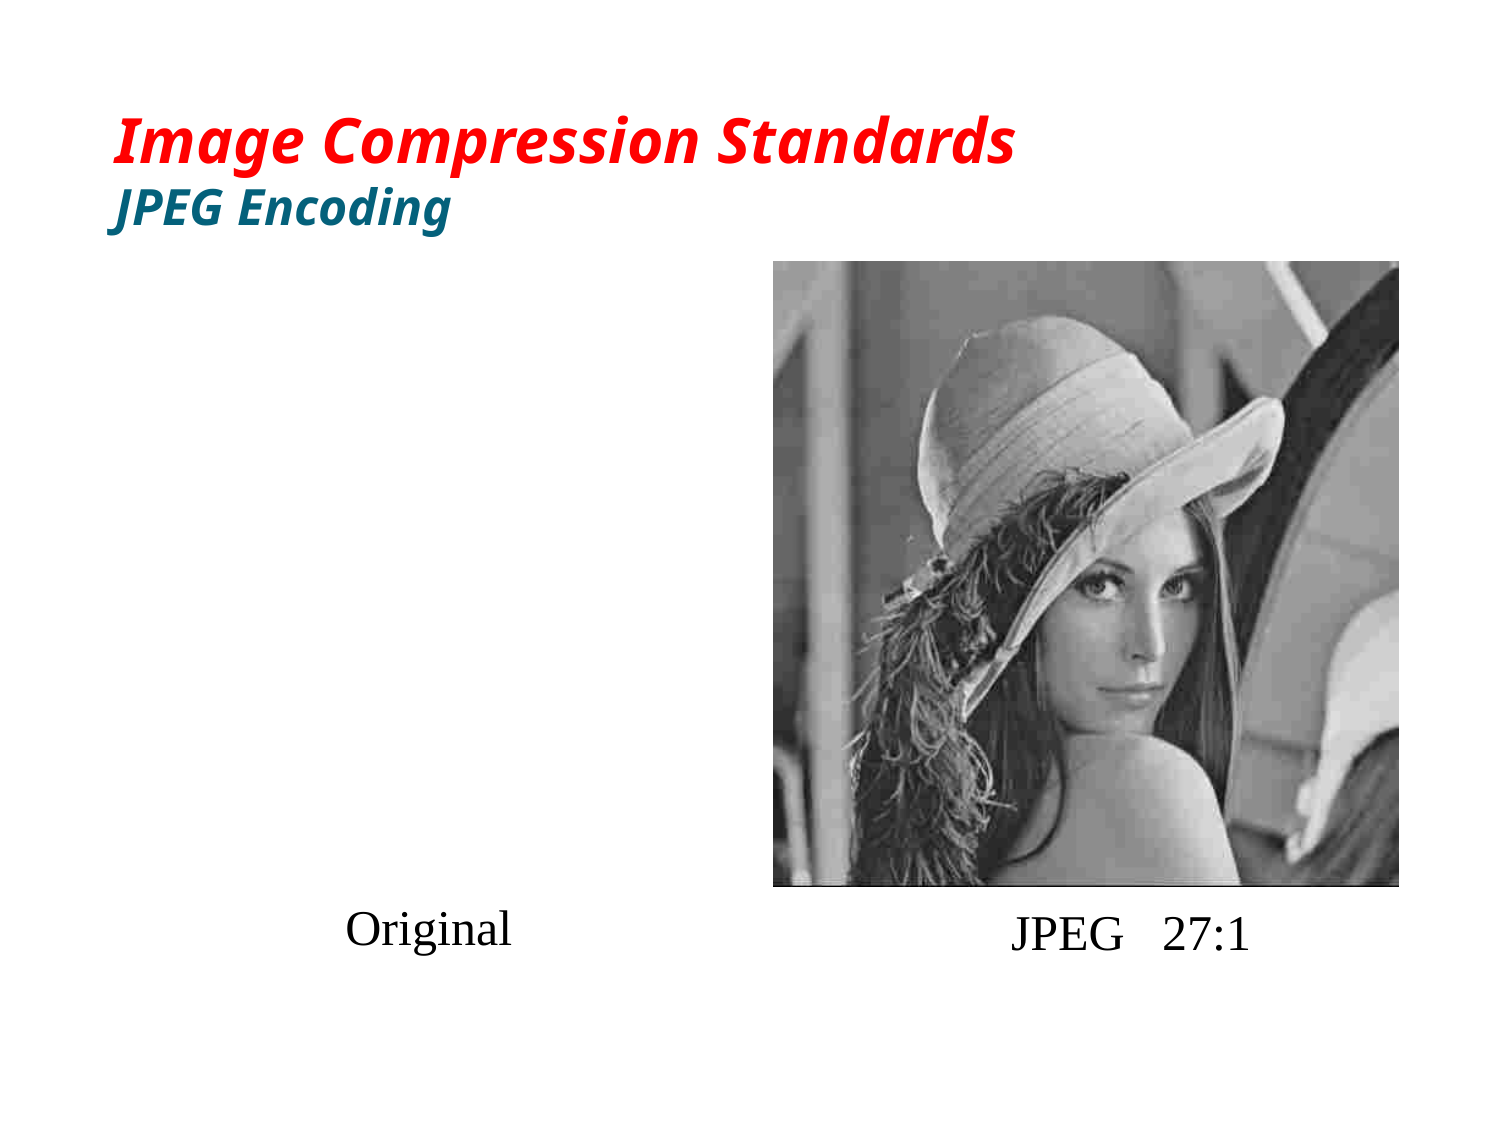

Image Compression Standards
JPEG Encoding
JPEG 27:1
Original